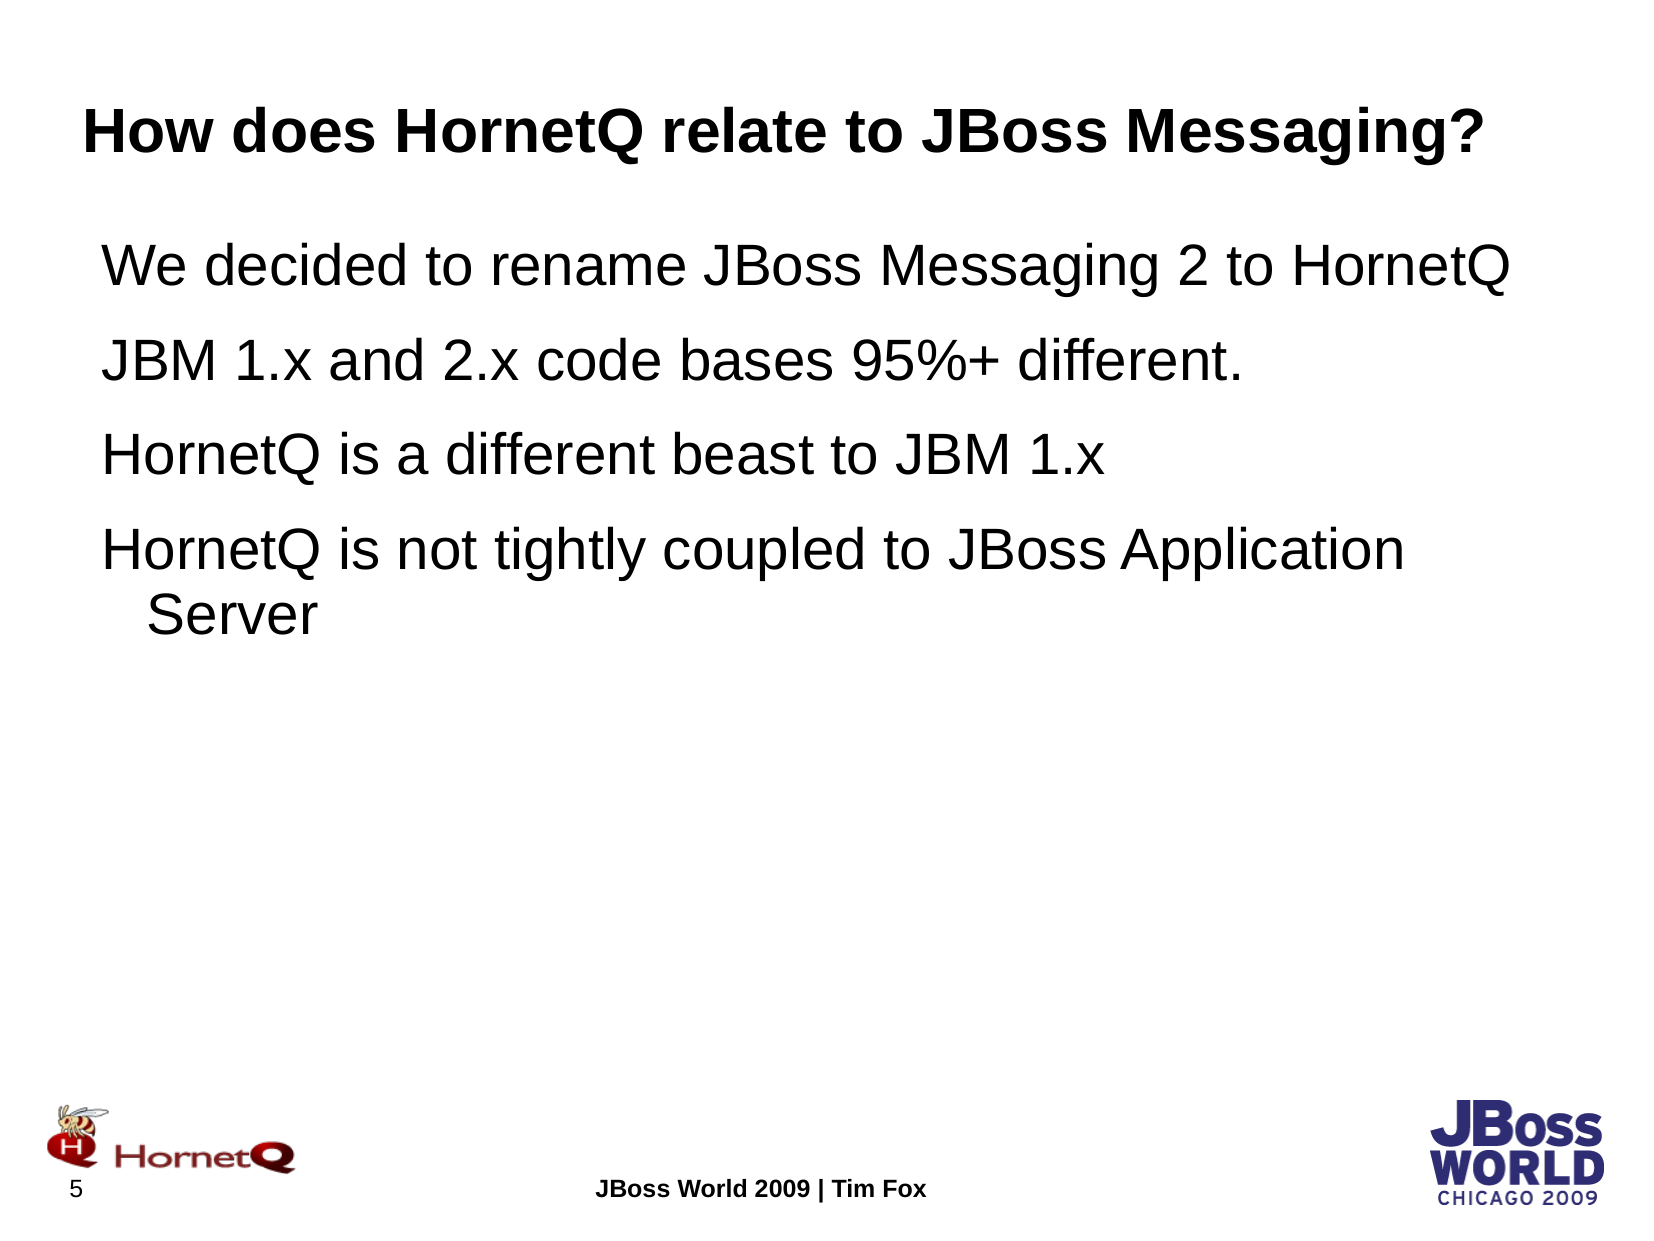

# How does HornetQ relate to JBoss Messaging?
We decided to rename JBoss Messaging 2 to HornetQ
JBM 1.x and 2.x code bases 95%+ different.
HornetQ is a different beast to JBM 1.x
HornetQ is not tightly coupled to JBoss Application Server